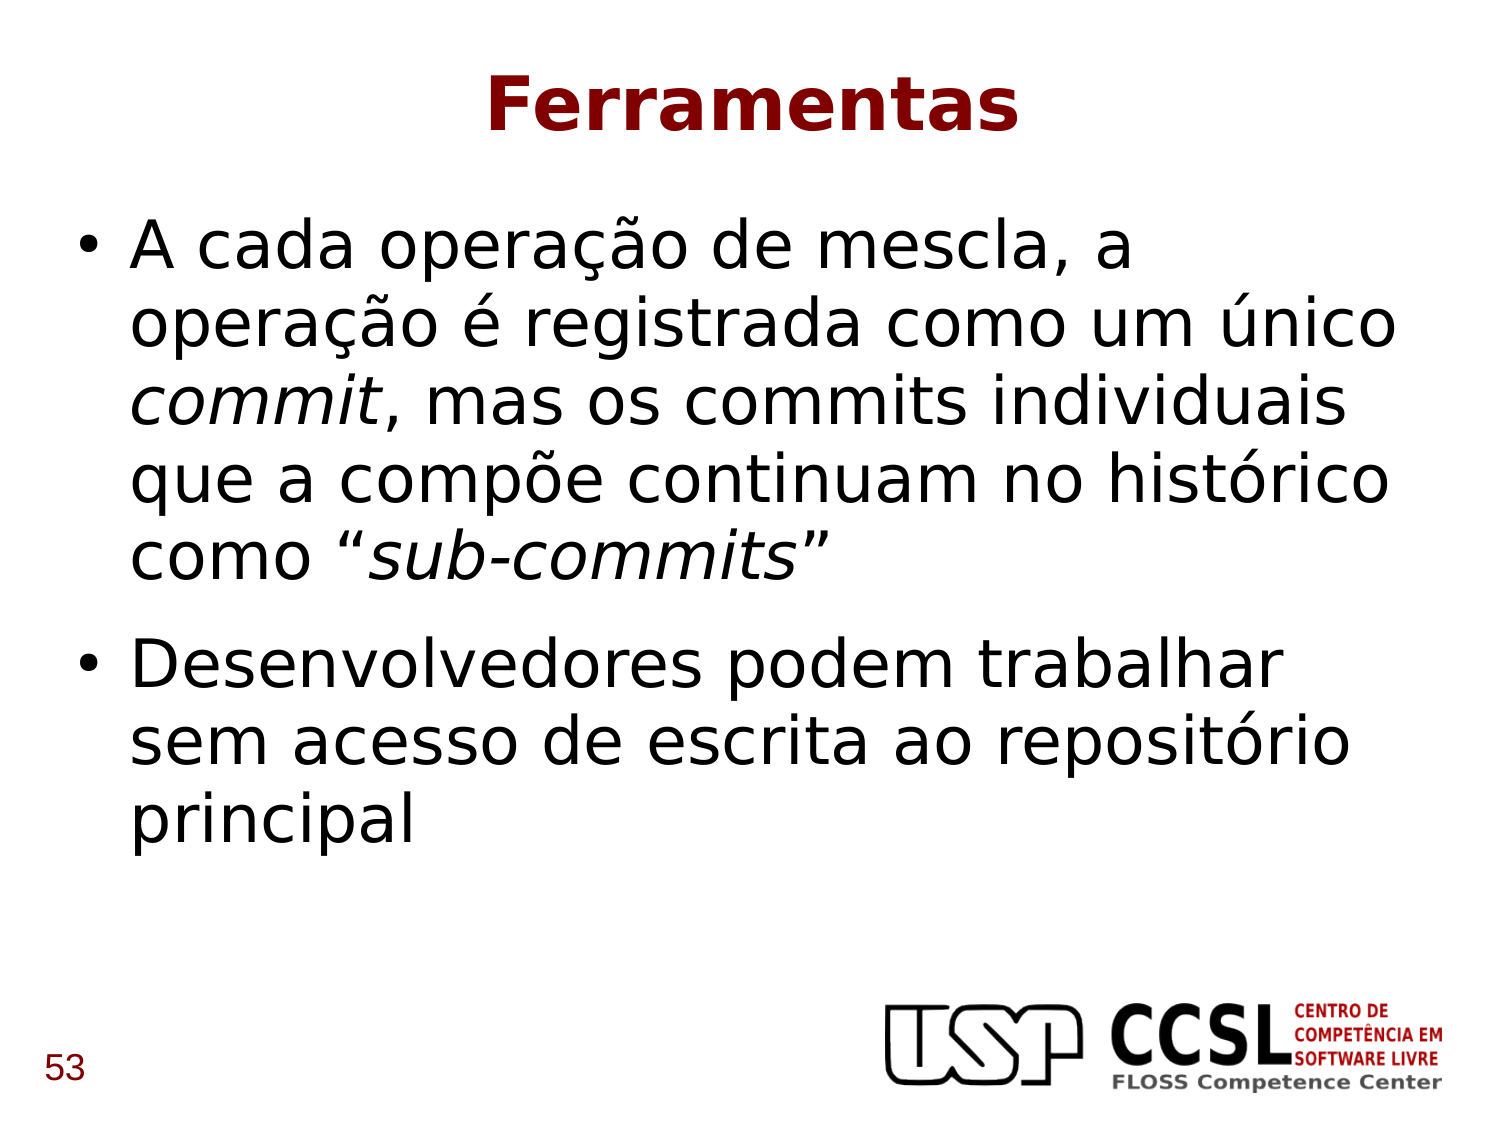

# Ferramentas
A cada operação de mescla, a operação é registrada como um único commit, mas os commits individuais que a compõe continuam no histórico como “sub-commits”
Desenvolvedores podem trabalhar sem acesso de escrita ao repositório principal